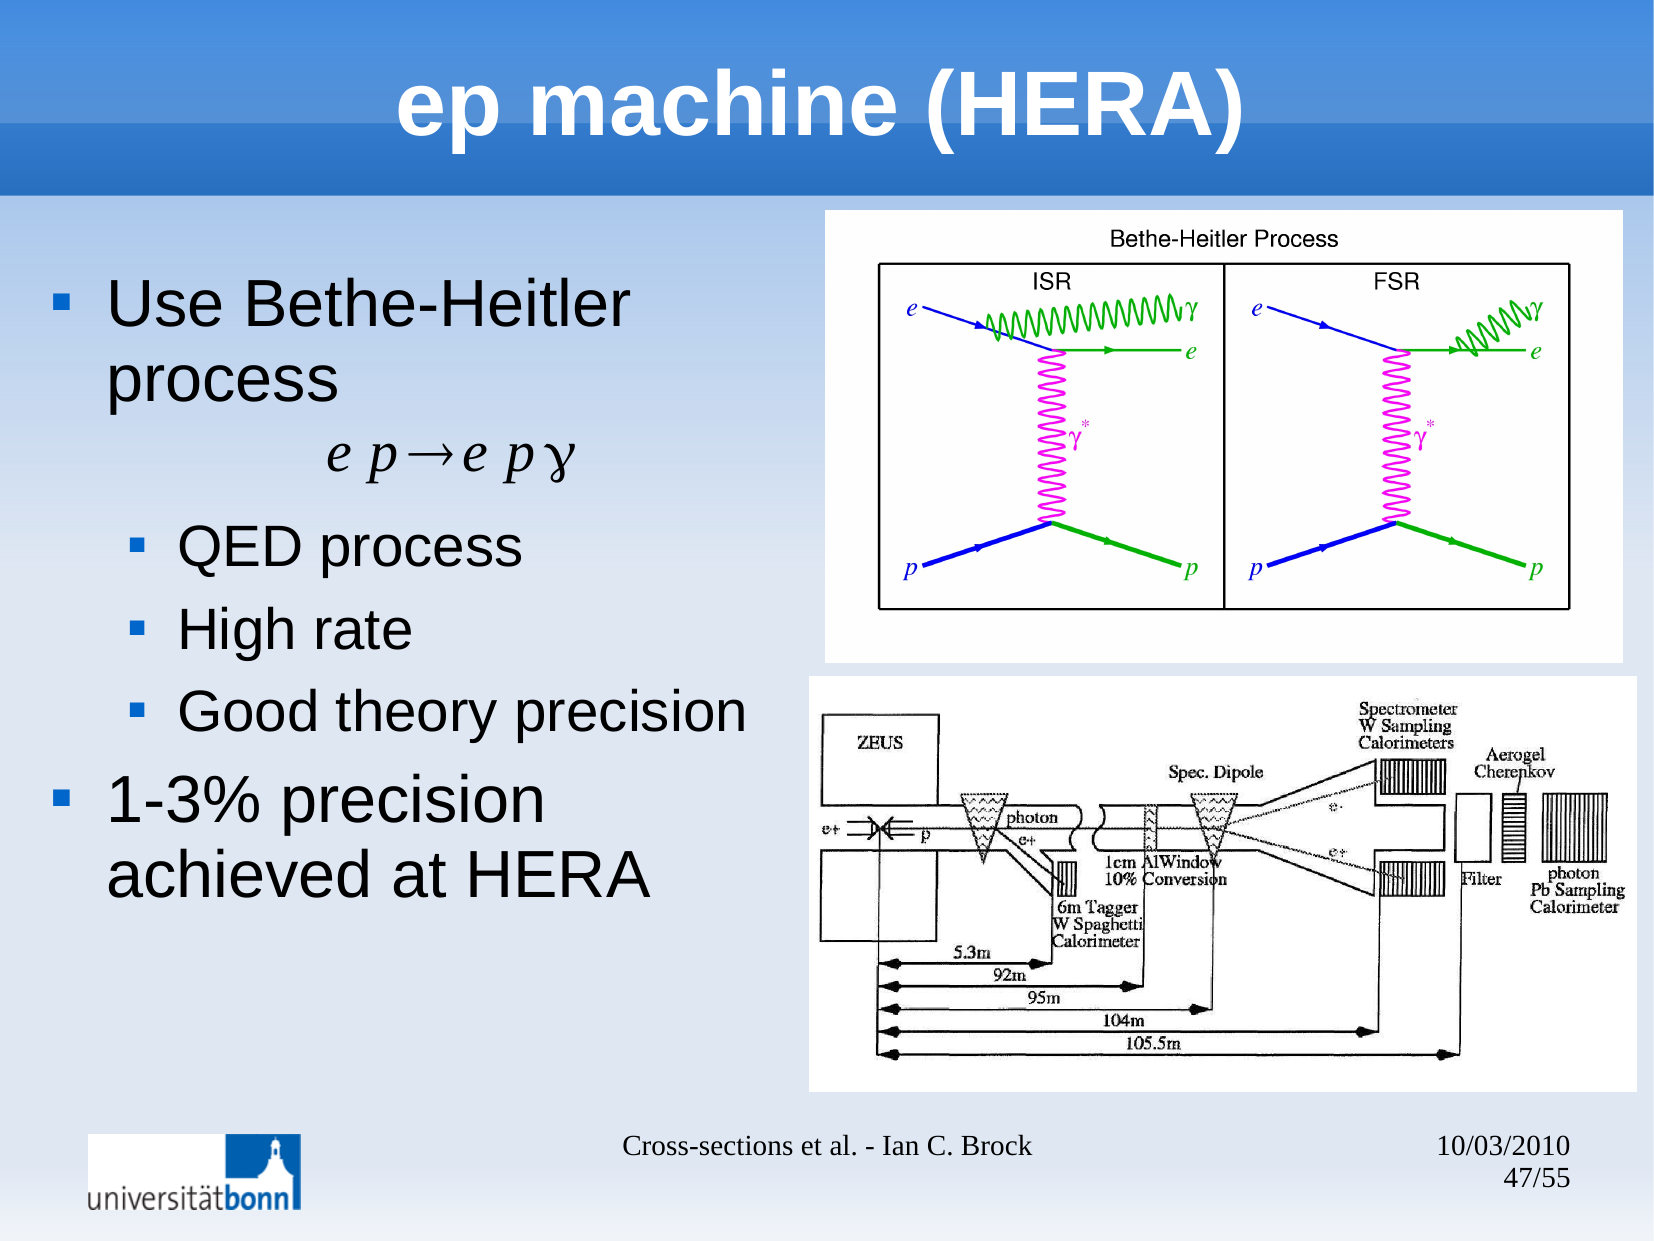

# ep machine (HERA)
Use Bethe-Heitler process
QED process
High rate
Good theory precision
1-3% precision achieved at HERA
Cross-sections et al. - Ian C. Brock
47